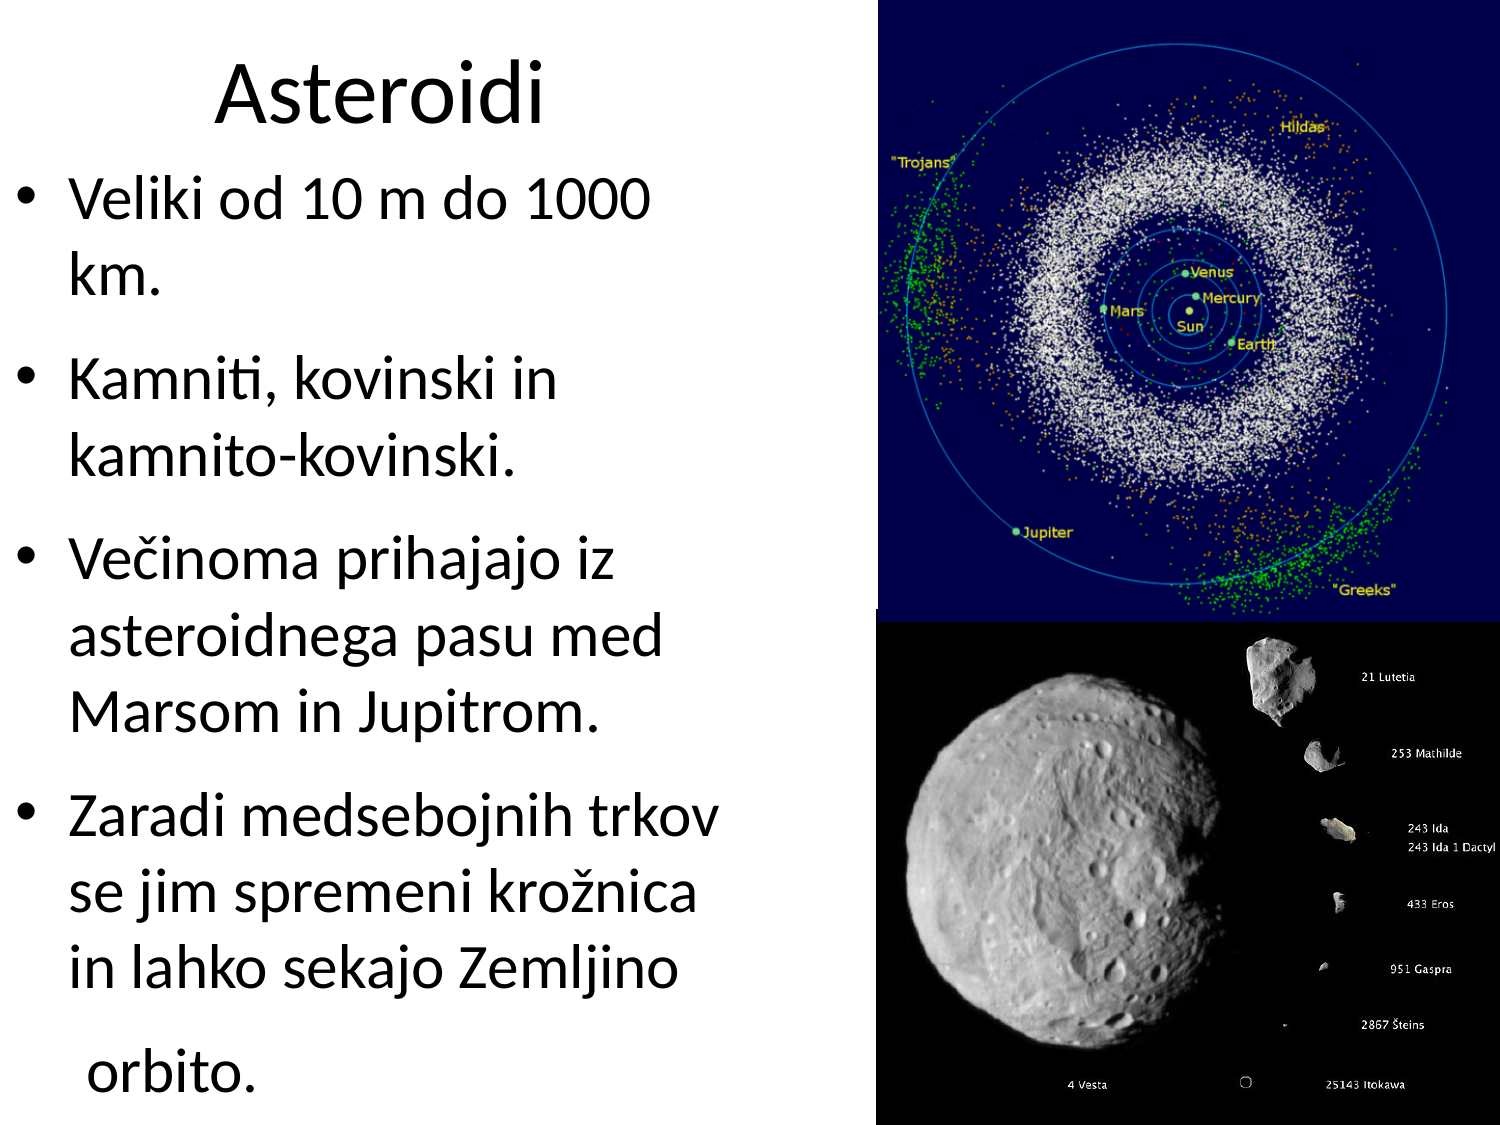

# Asteroidi
Veliki od 10 m do 1000 km.
Kamniti, kovinski in kamnito-kovinski.
Večinoma prihajajo iz asteroidnega pasu med Marsom in Jupitrom.
Zaradi medsebojnih trkov se jim spremeni krožnica in lahko sekajo Zemljino
	orbito.